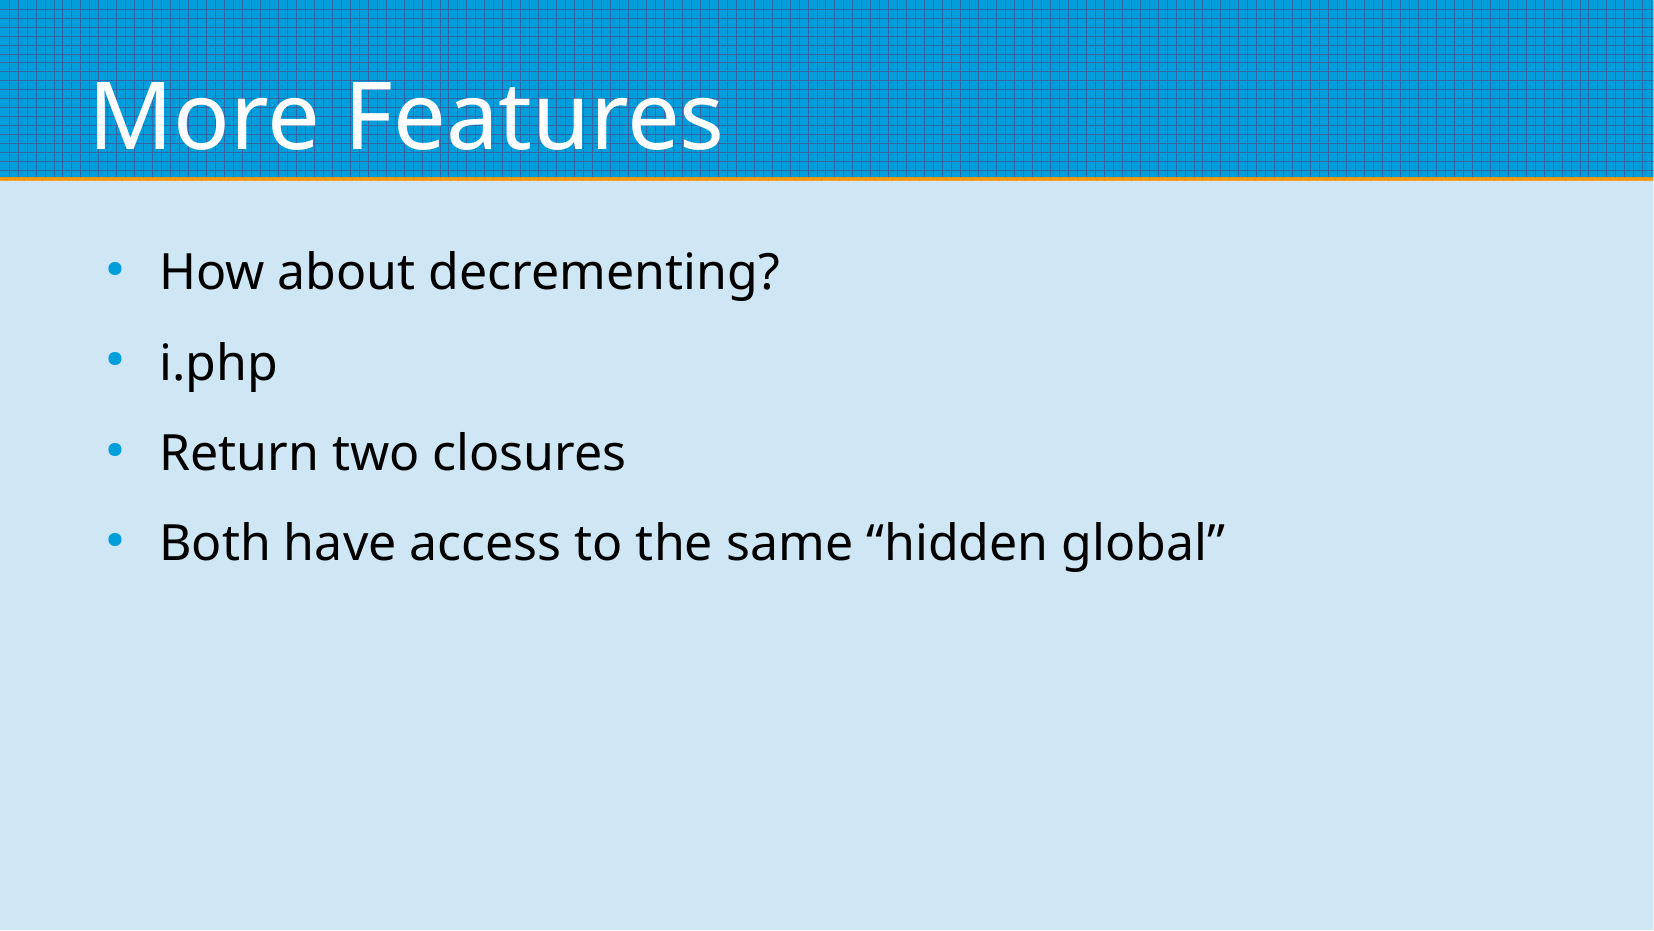

# More Features
How about decrementing?
i.php
Return two closures
Both have access to the same “hidden global”